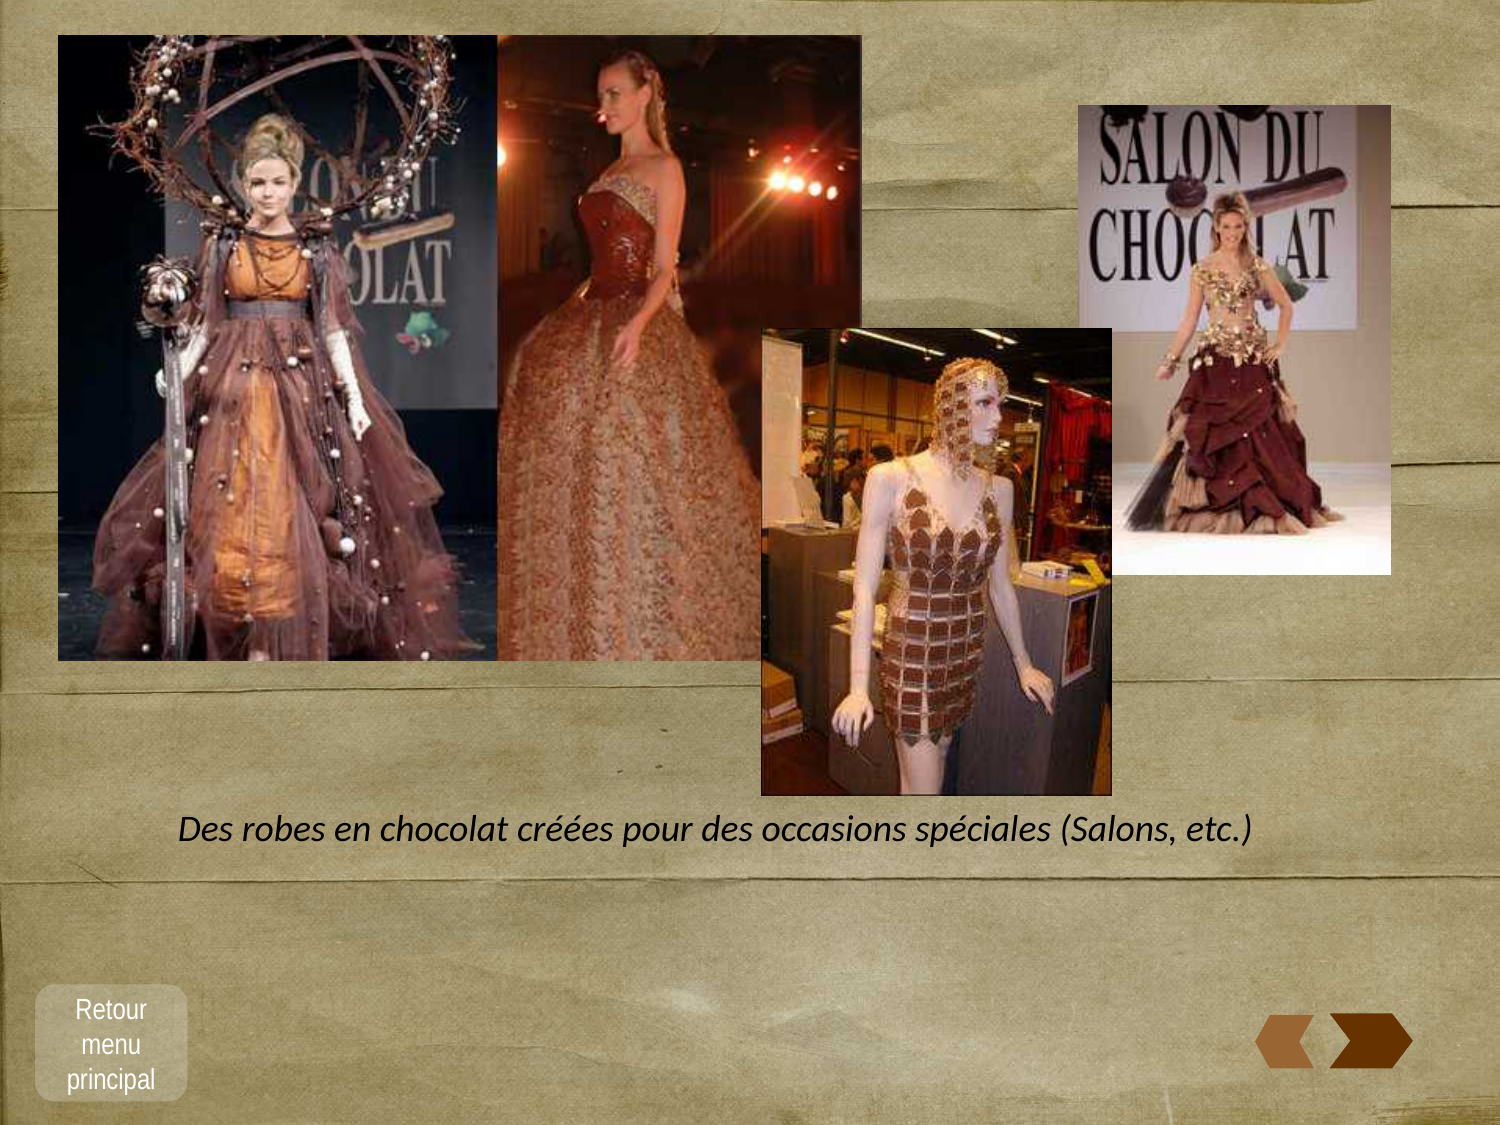

#
Des robes en chocolat créées pour des occasions spéciales (Salons, etc.)
Retour menu
principal